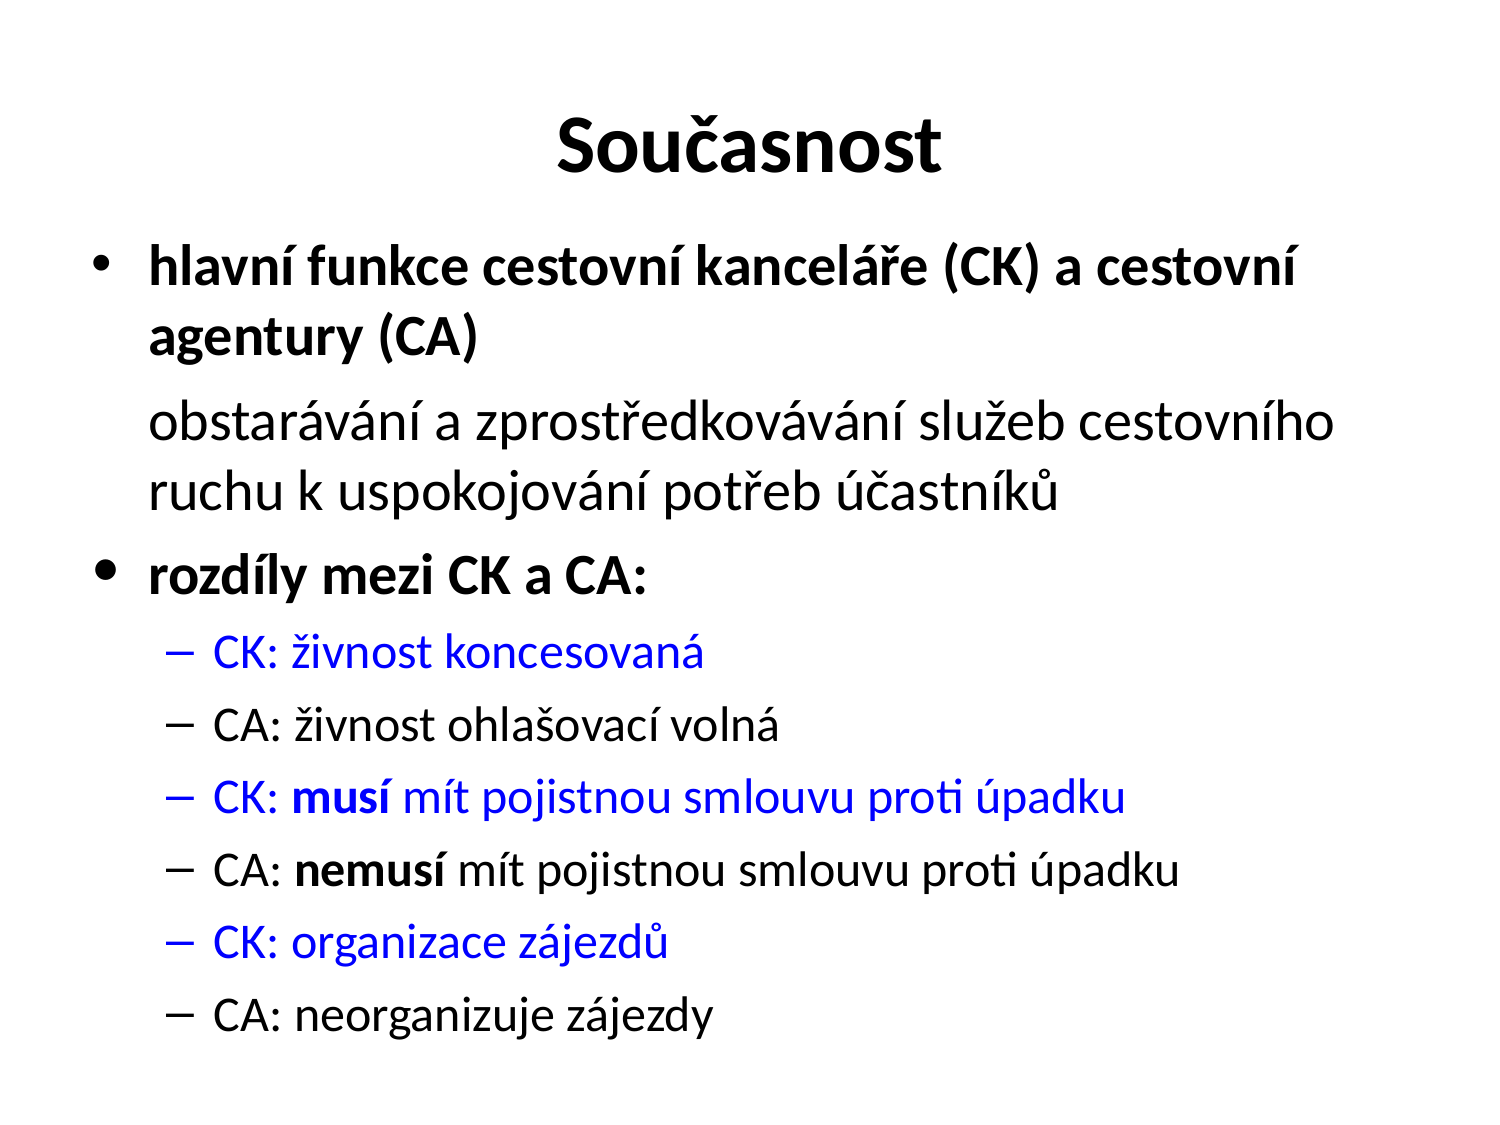

# Současnost
hlavní funkce cestovní kanceláře (CK) a cestovní agentury (CA)
	obstarávání a zprostředkovávání služeb cestovního ruchu k uspokojování potřeb účastníků
rozdíly mezi CK a CA:
CK: živnost koncesovaná
CA: živnost ohlašovací volná
CK: musí mít pojistnou smlouvu proti úpadku
CA: nemusí mít pojistnou smlouvu proti úpadku
CK: organizace zájezdů
CA: neorganizuje zájezdy